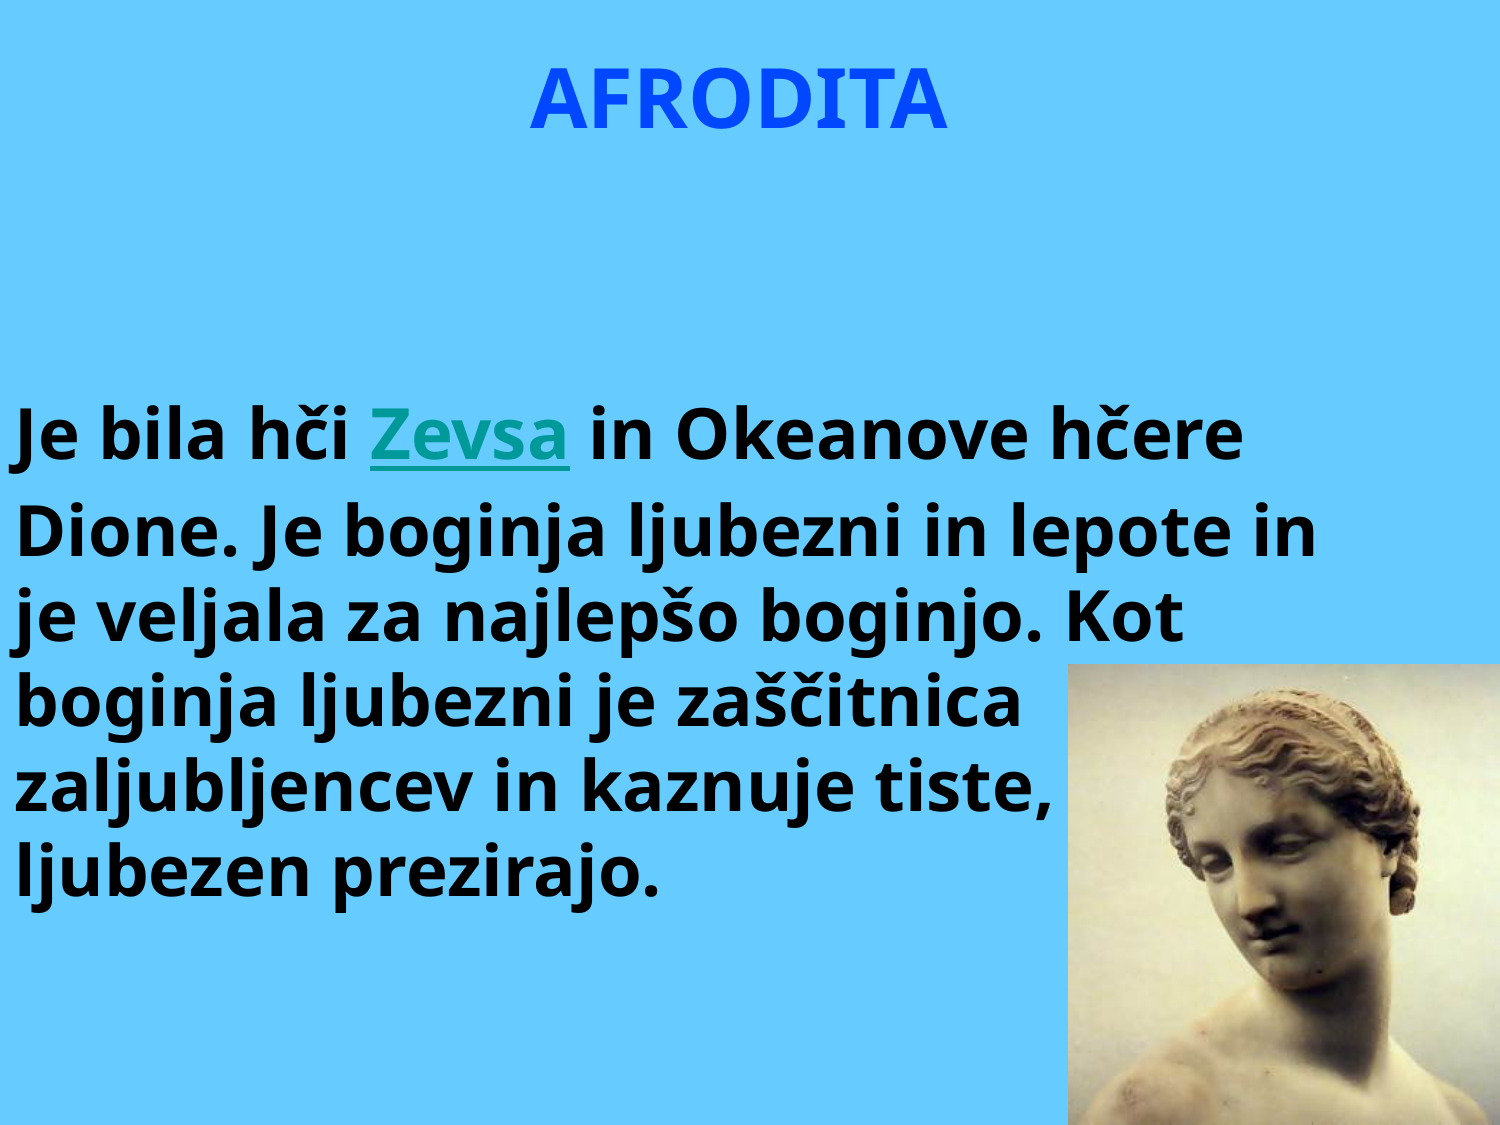

AFRODITA
Je bila hči Zevsa in Okeanove hčere Dione. Je boginja ljubezni in lepote in je veljala za najlepšo boginjo. Kot boginja ljubezni je zaščitnica zaljubljencev in kaznuje tiste, ki ljubezen prezirajo.